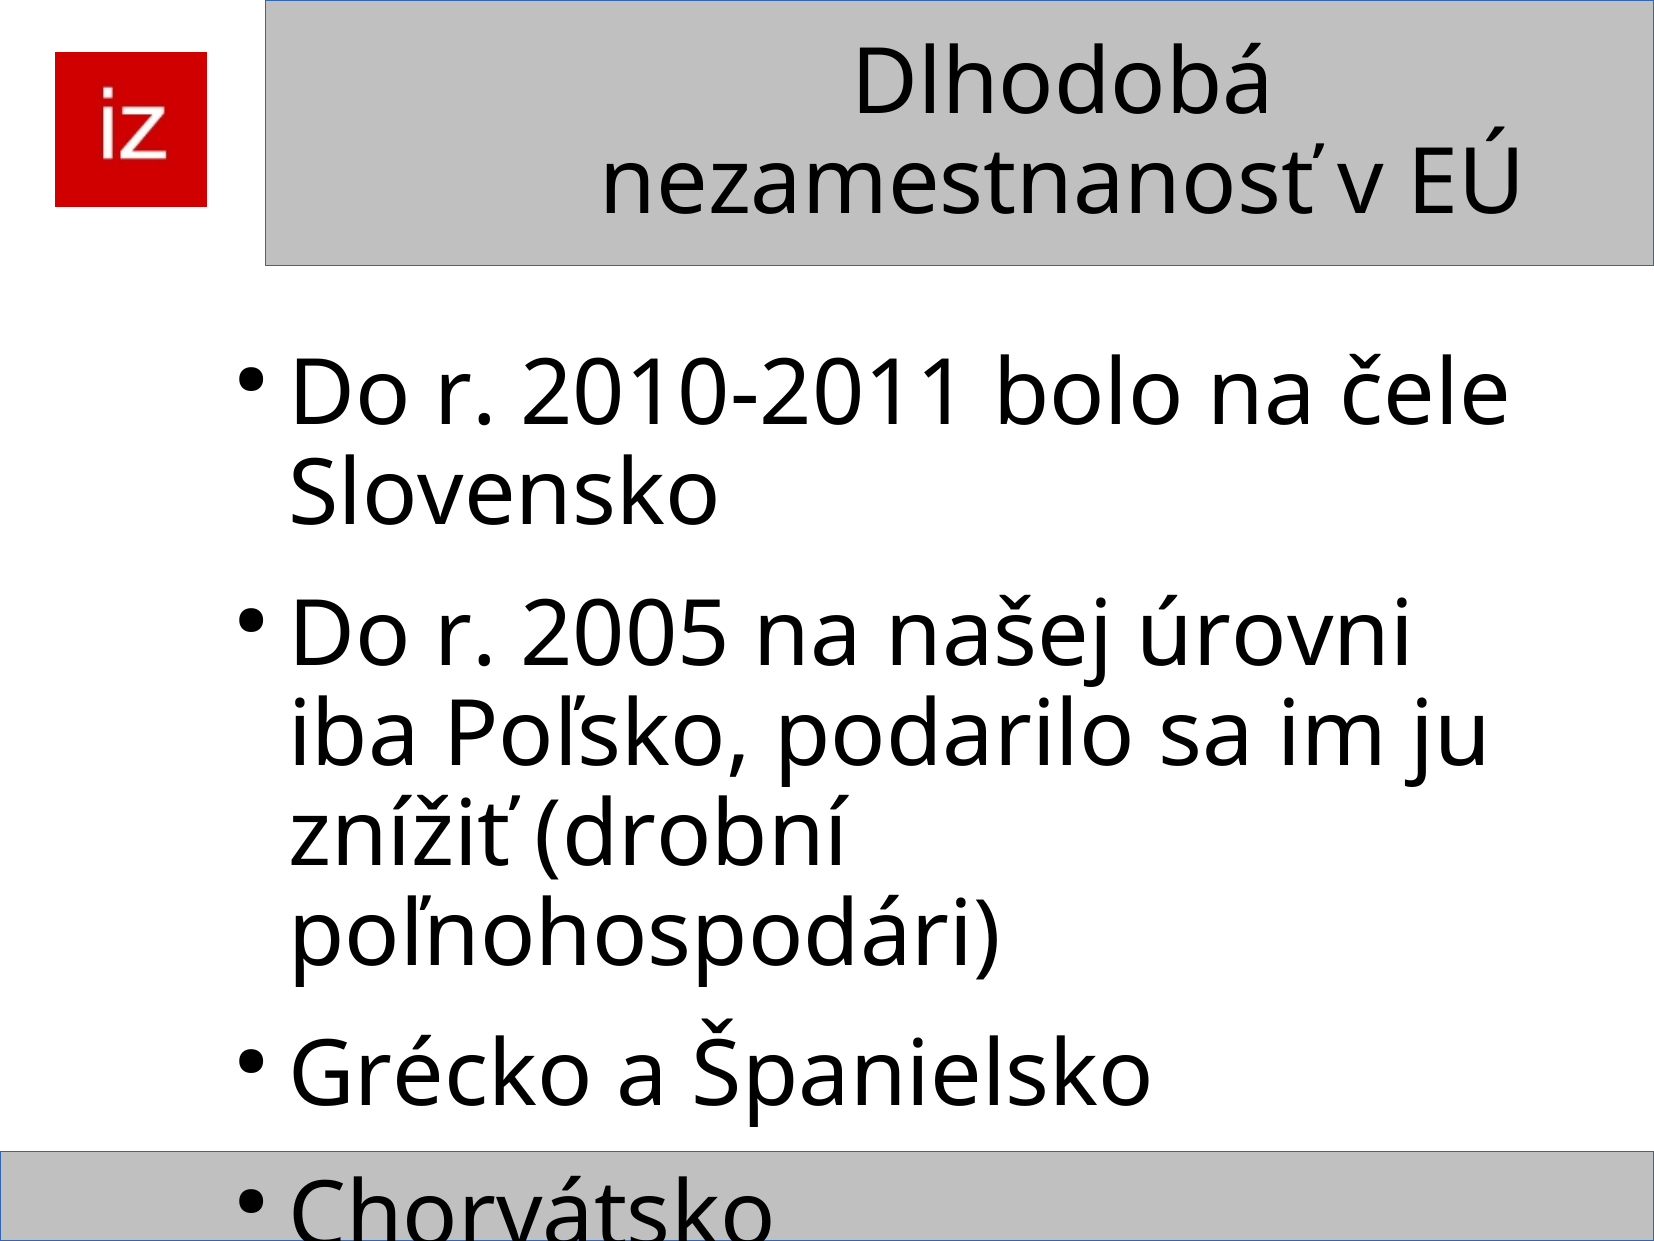

# Dlhodobá nezamestnanosť v EÚ
Do r. 2010-2011 bolo na čele Slovensko
Do r. 2005 na našej úrovni iba Poľsko, podarilo sa im ju znížiť (drobní poľnohospodári)
Grécko a Španielsko
Chorvátsko